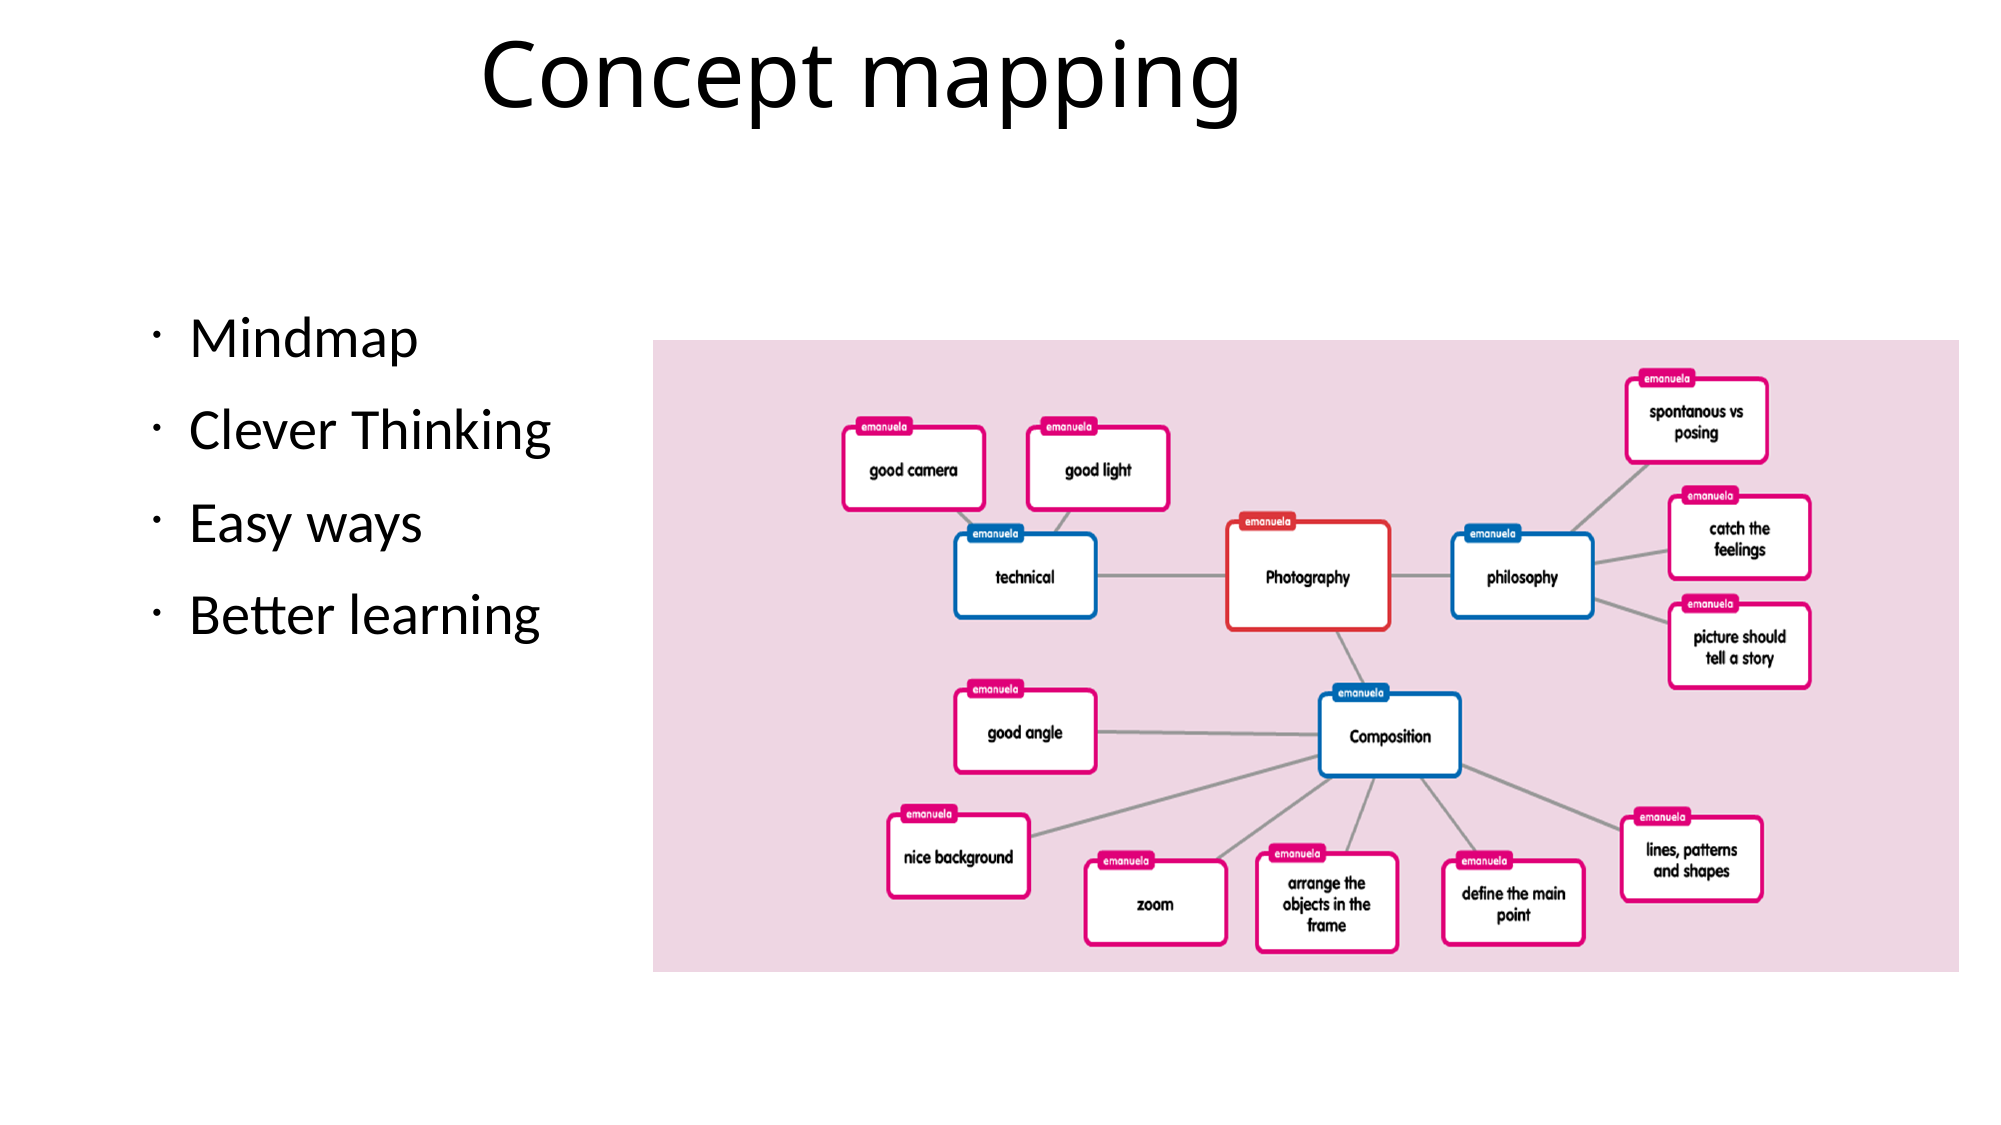

# Concept mapping
Mindmap
Clever Thinking
Easy ways
Better learning